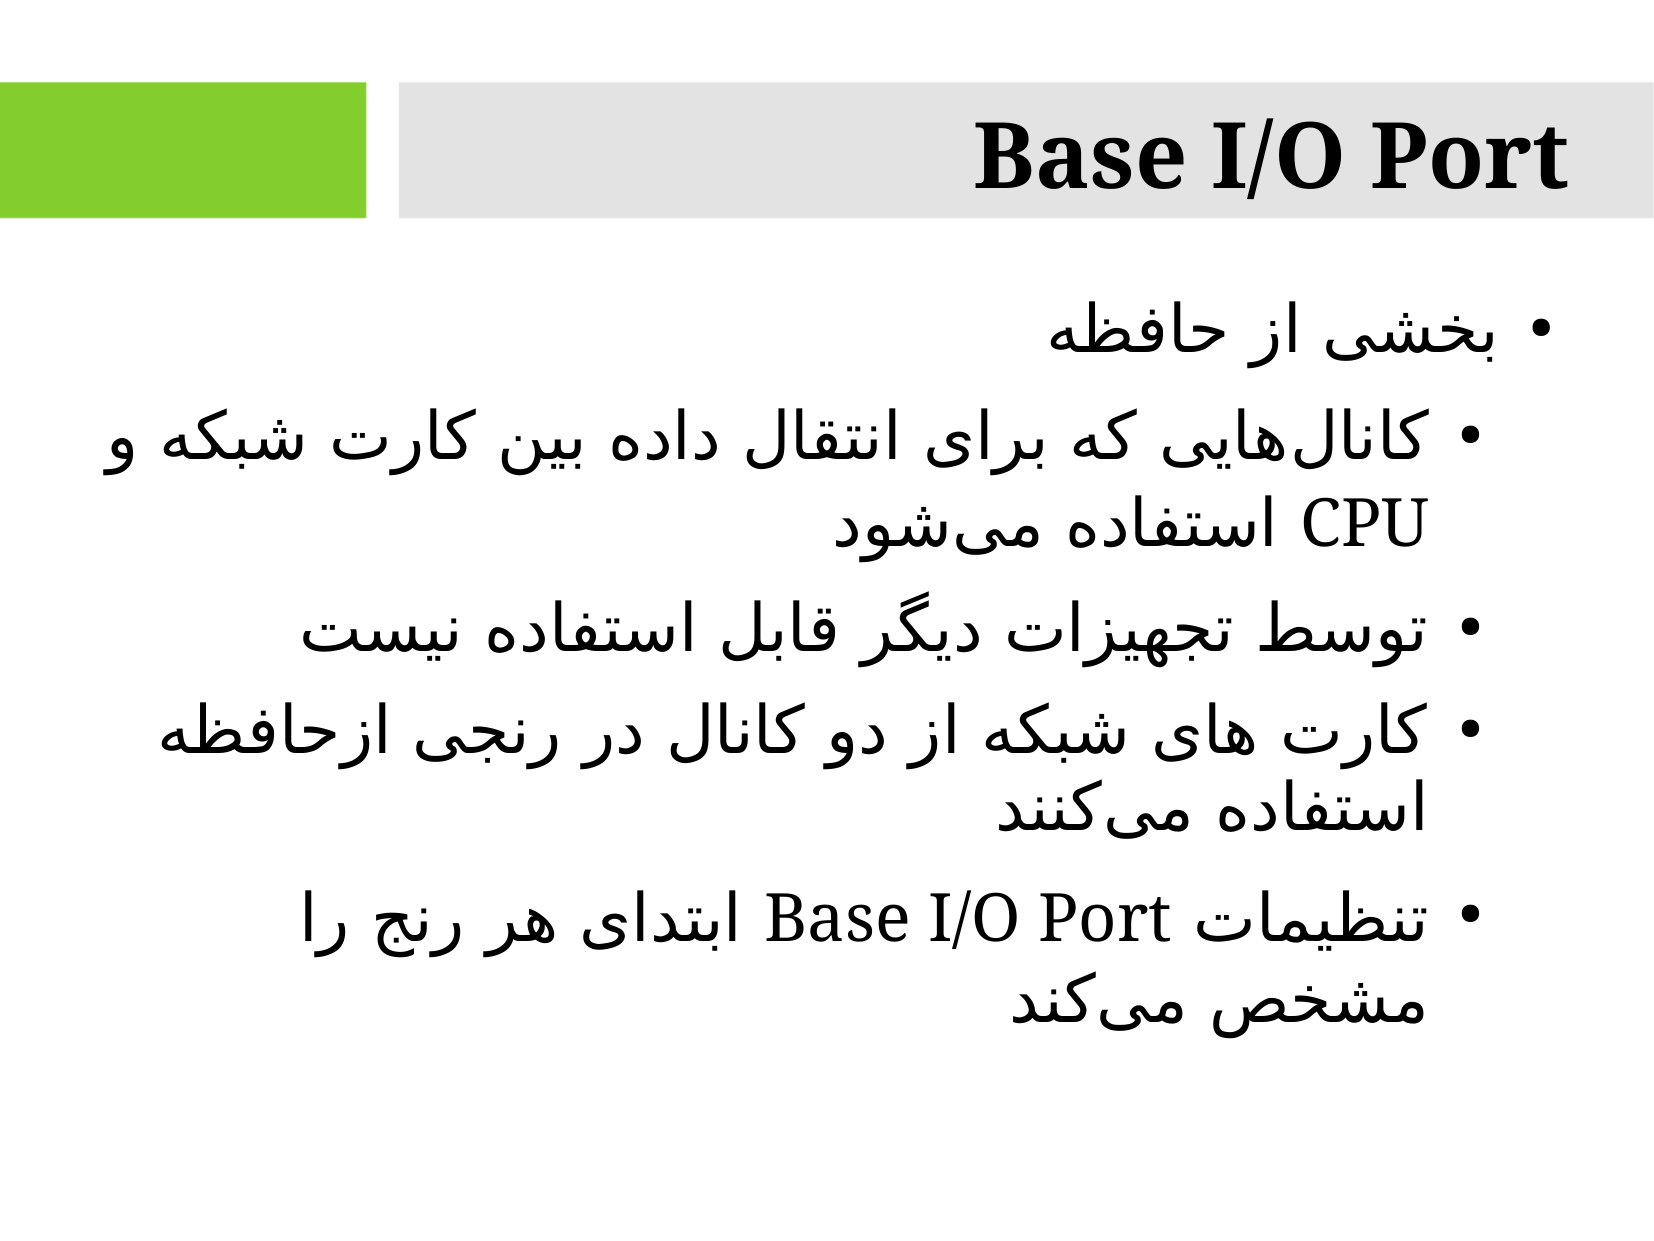

# Base I/O Port
بخشی از حافظه
کانال‌هایی که برای انتقال داده بین کارت شبکه و CPU استفاده می‌شود
توسط تجهیزات دیگر قابل استفاده نیست
کارت های شبکه از دو کانال در رنجی ازحافظه استفاده می‌کنند
تنظیمات Base I/O Port ابتدای هر رنج را مشخص می‌کند